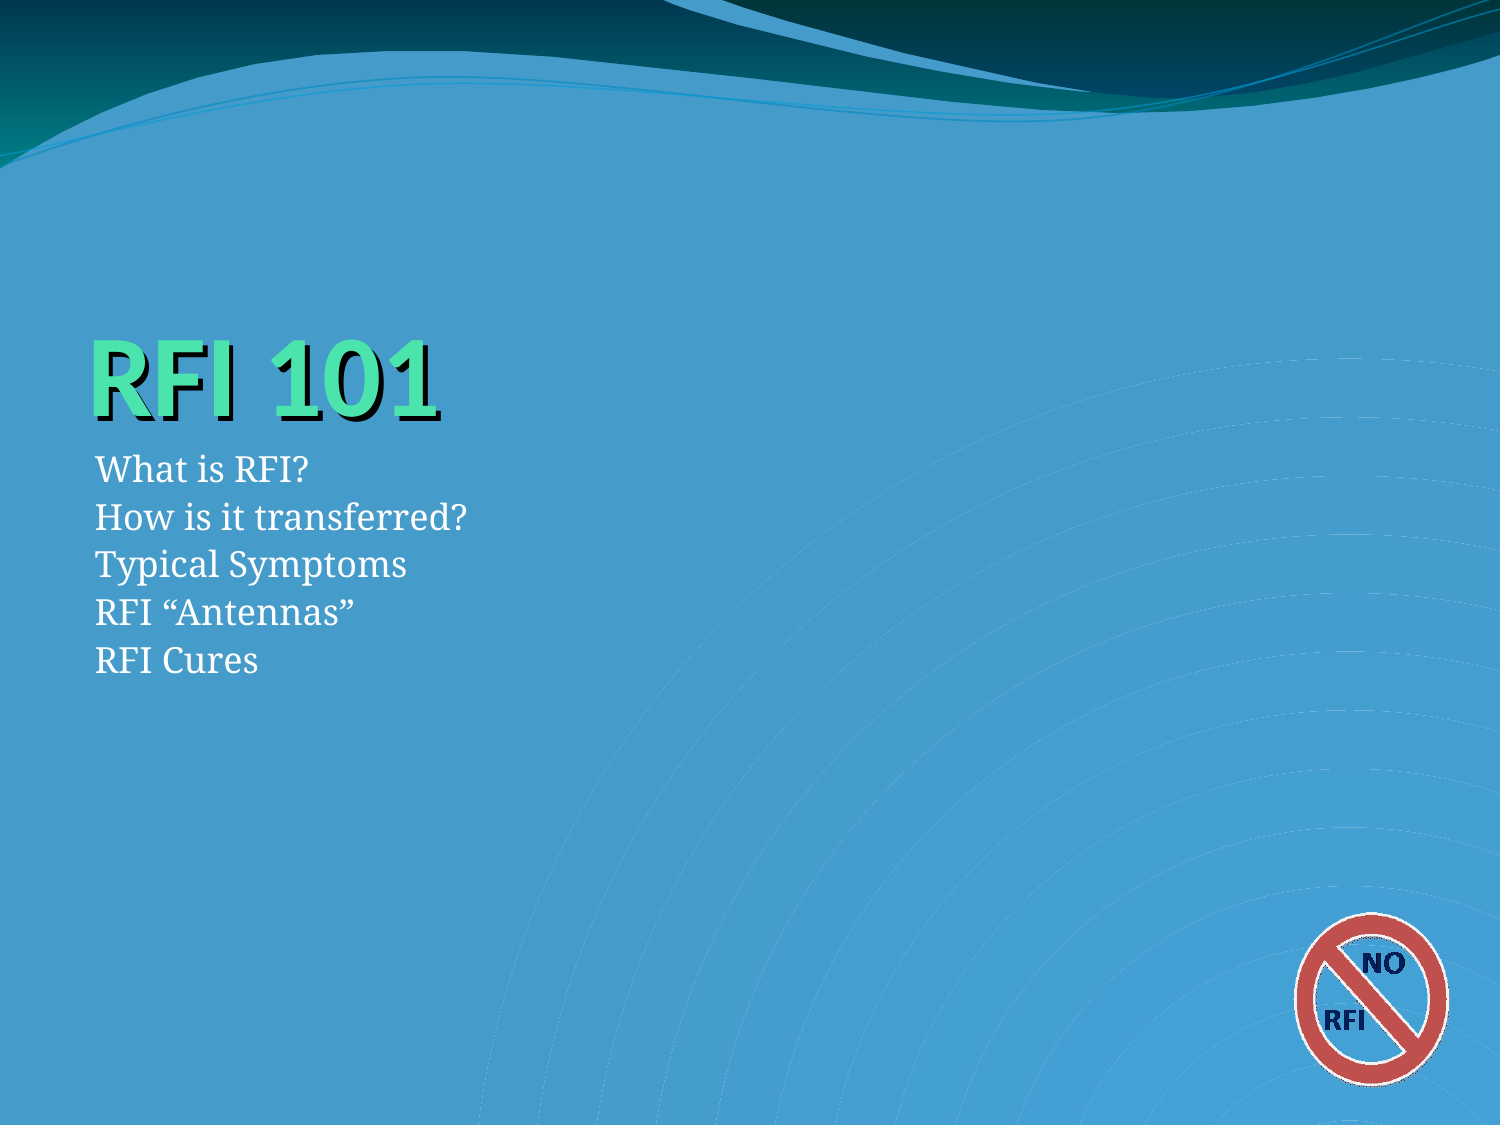

# RFI 101
What is RFI?
How is it transferred?
Typical Symptoms
RFI “Antennas”
RFI Cures